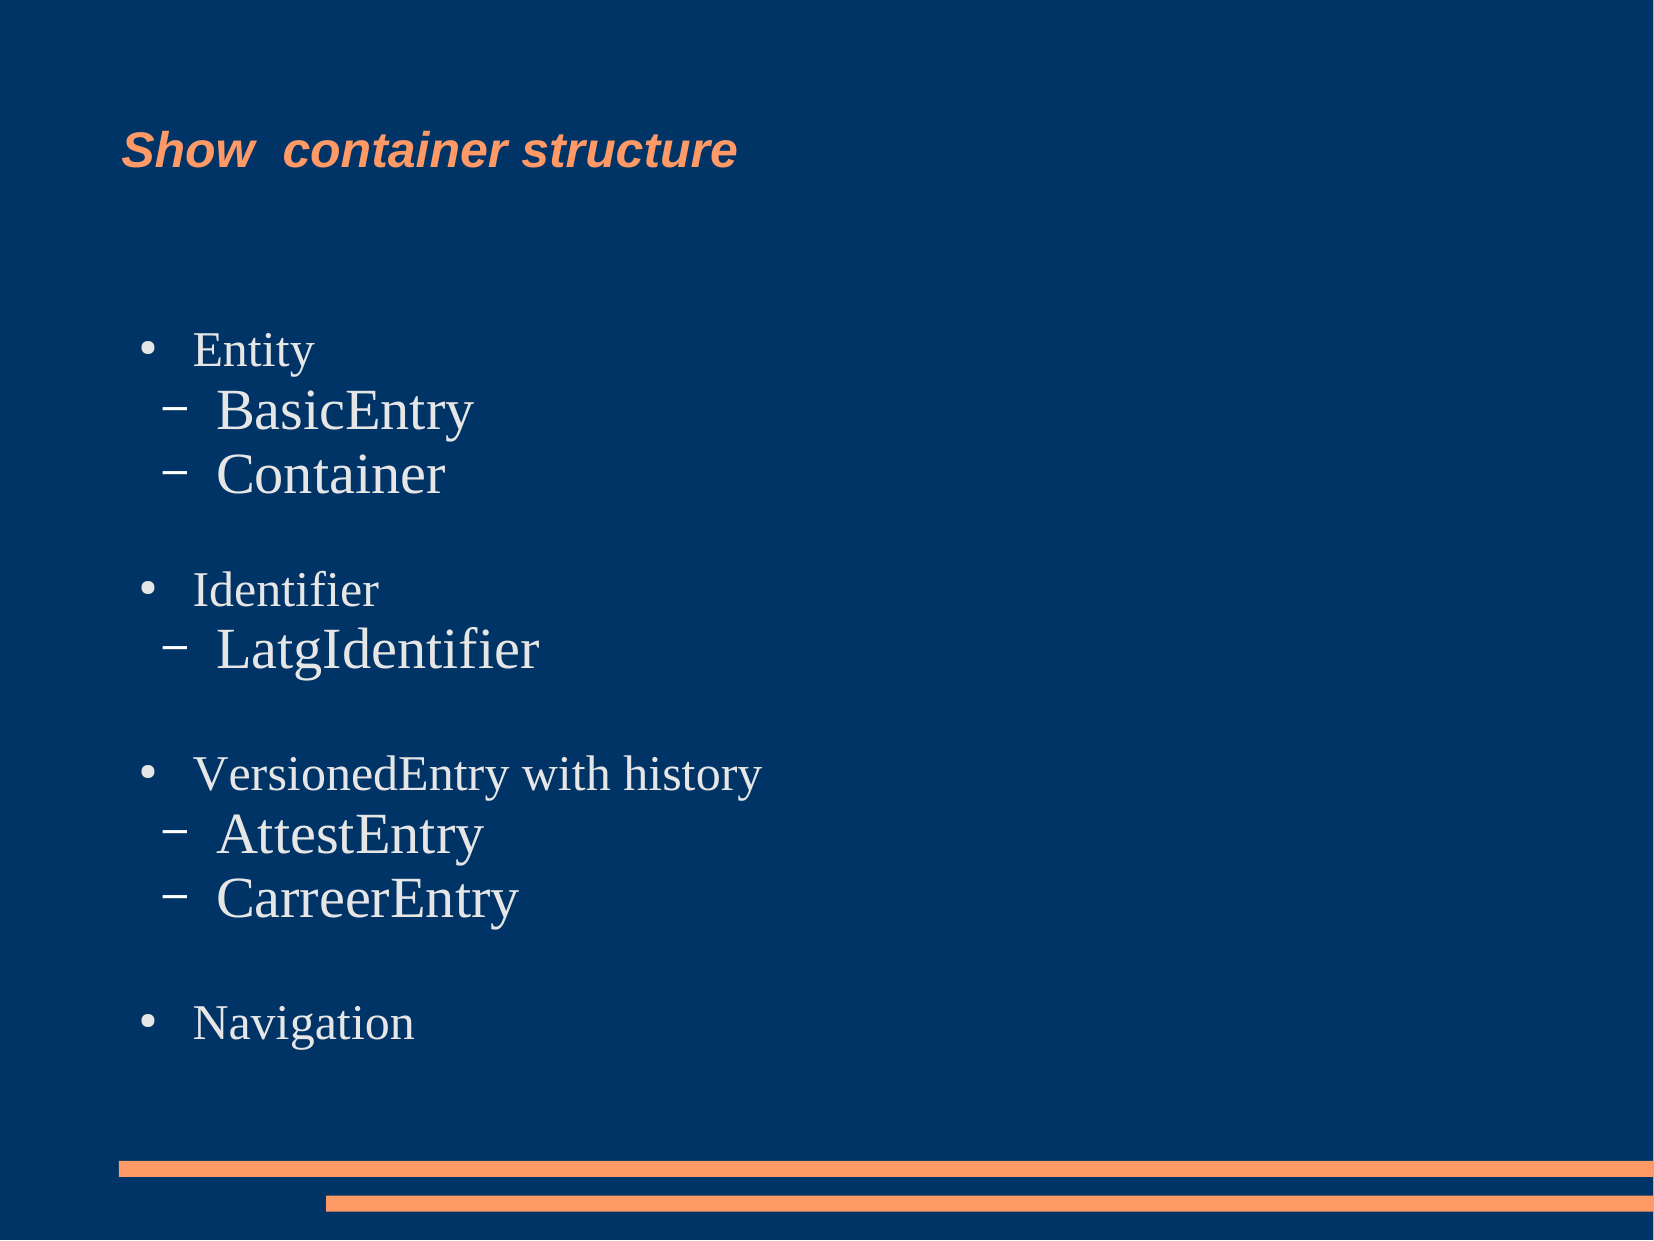

# Show container structure
Entity
BasicEntry
Container
Identifier
LatgIdentifier
VersionedEntry with history
AttestEntry
CarreerEntry
Navigation